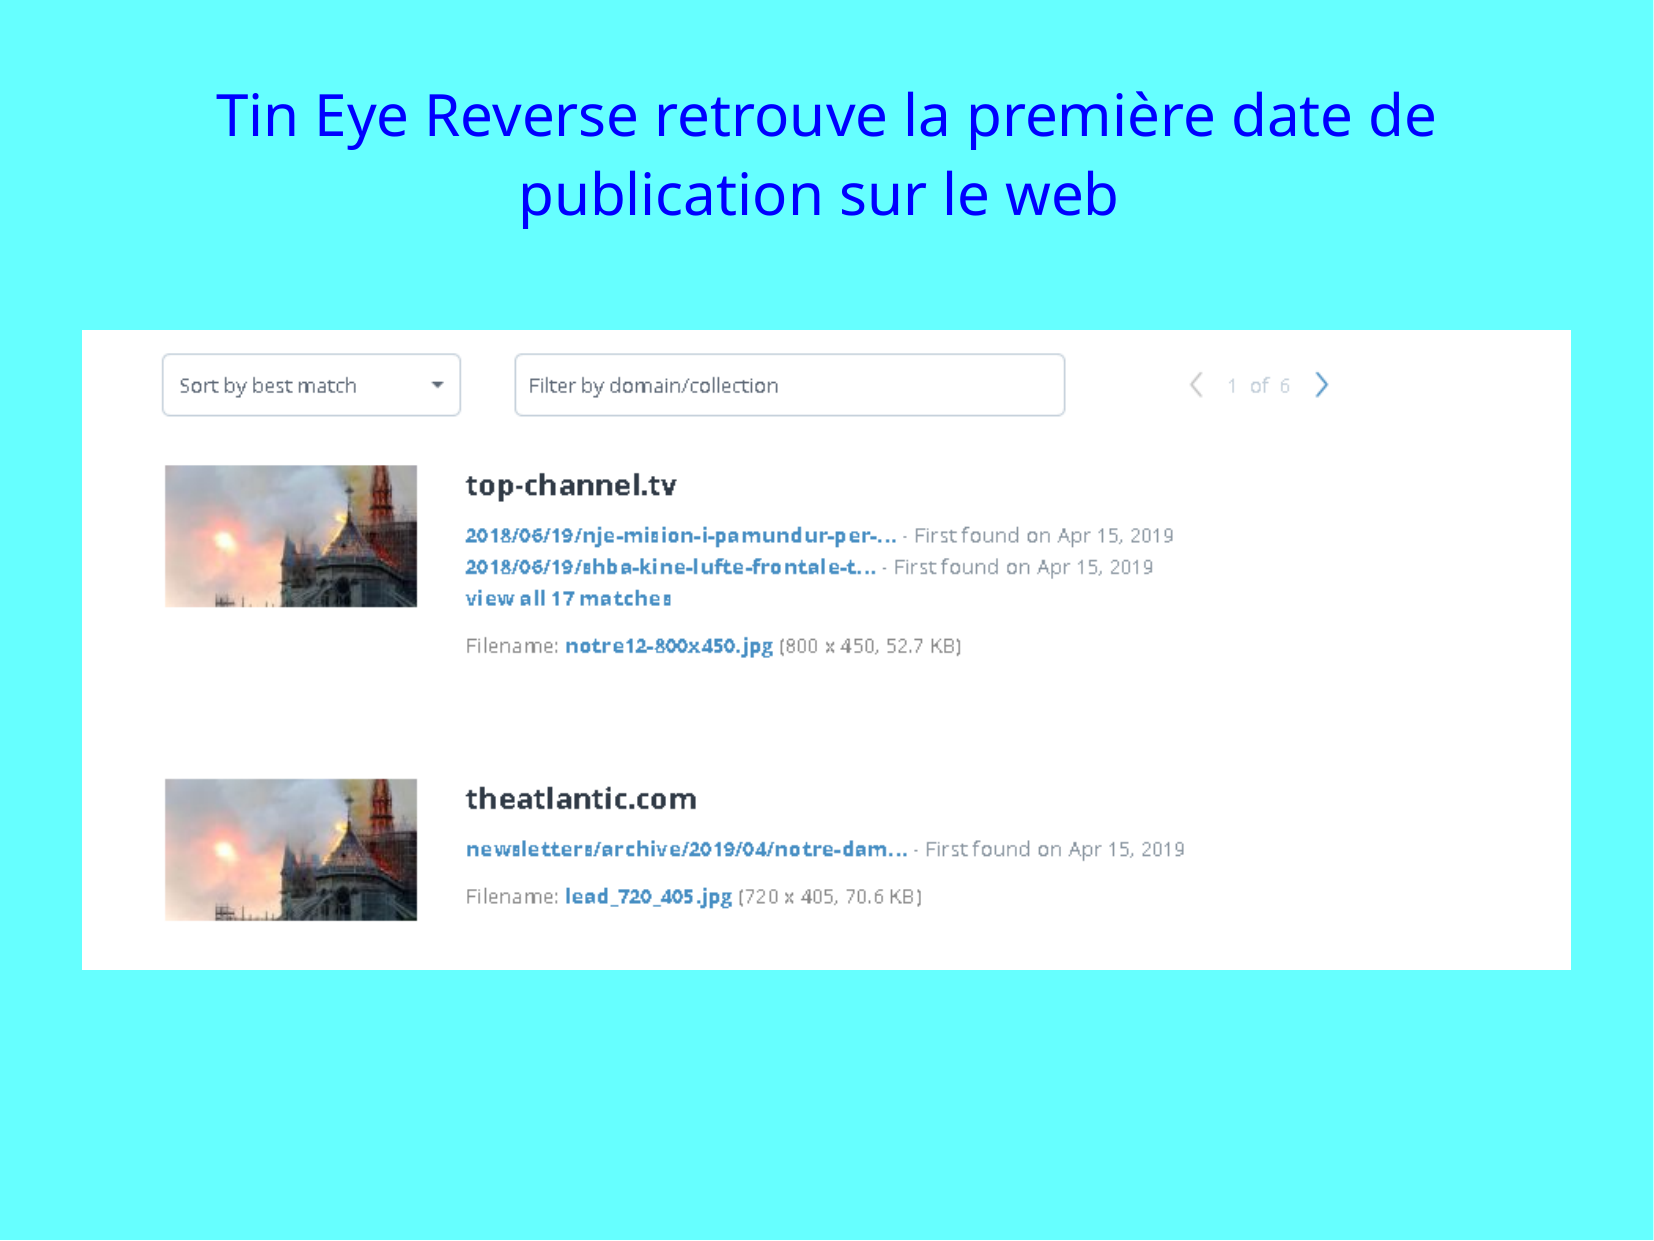

# Tin Eye Reverse retrouve la première date de publication sur le web